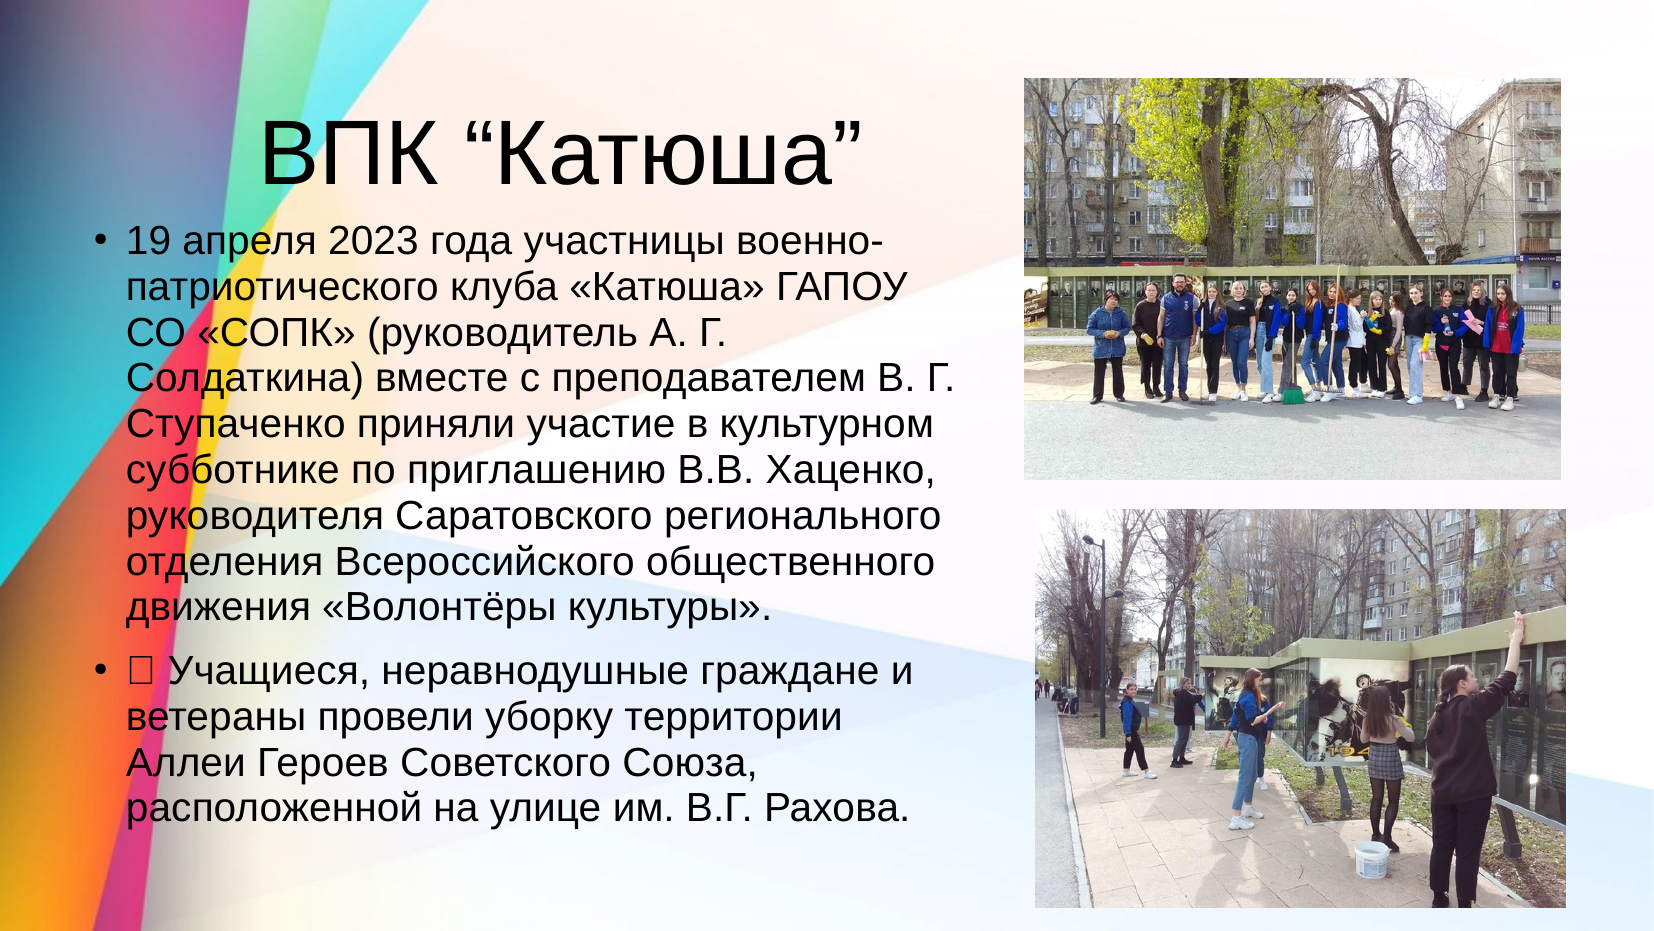

# ВПК “Катюша”
19 апреля 2023 года участницы военно-патриотического клуба «Катюша» ГАПОУ СО «СОПК» (руководитель А. Г. Солдаткина) вместе с преподавателем В. Г. Ступаченко приняли участие в культурном субботнике по приглашению В.В. Хаценко, руководителя Саратовского регионального отделения Всероссийского общественного движения «Волонтёры культуры».
👥 Учащиеся, неравнодушные граждане и ветераны провели уборку территории Аллеи Героев Советского Союза, расположенной на улице им. В.Г. Рахова.